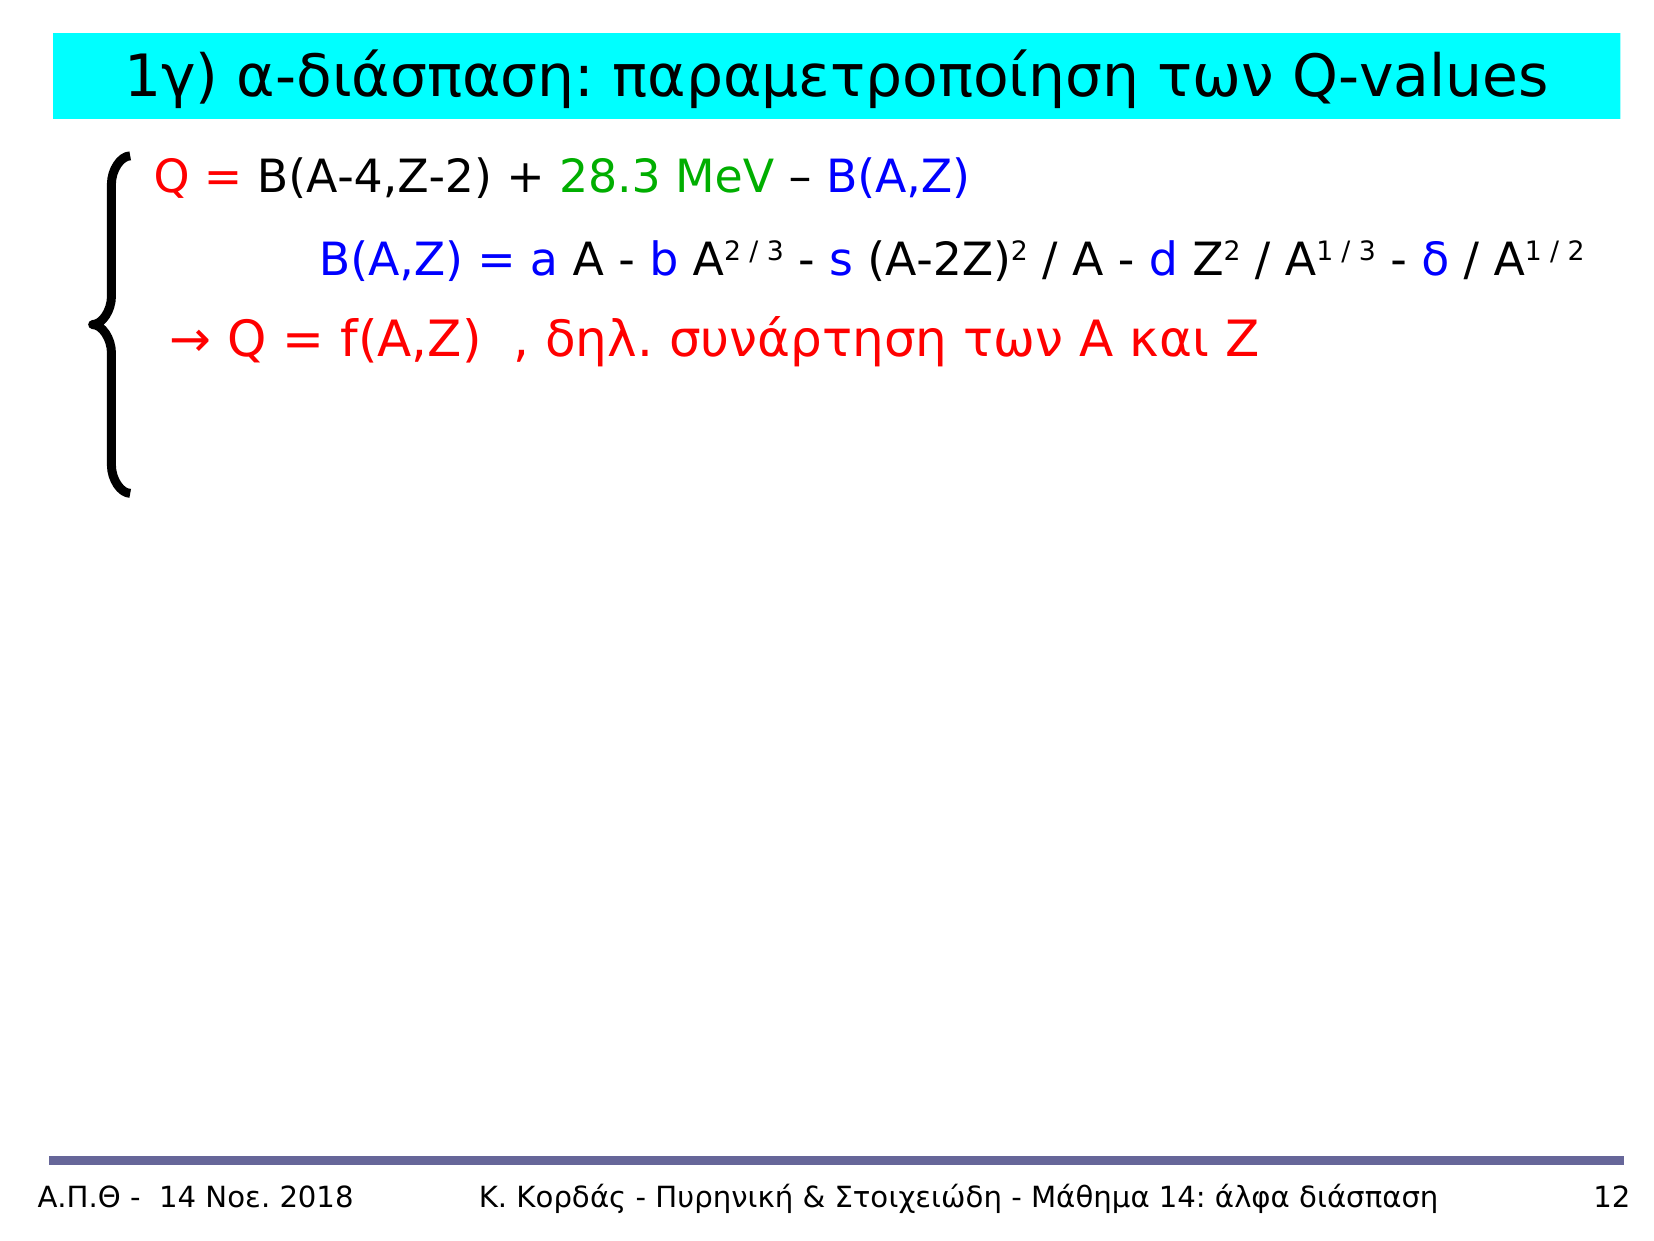

# 1γ) α-διάσπαση: παραμετροποίηση των Q-values
Q = B(A-4,Z-2) + 28.3 MeV – B(A,Z)
Β(Α,Ζ) = a A - b A2 / 3 - s (Α-2Z)2 / A - d Z2 / A1 / 3 - δ / A1 / 2
 → Q = f(A,Z) , δηλ. συνάρτηση των Α και Ζ
Α.Π.Θ - 14 Νοε. 2018
Κ. Κορδάς - Πυρηνική & Στοιχειώδη - Μάθημα 14: άλφα διάσπαση
12